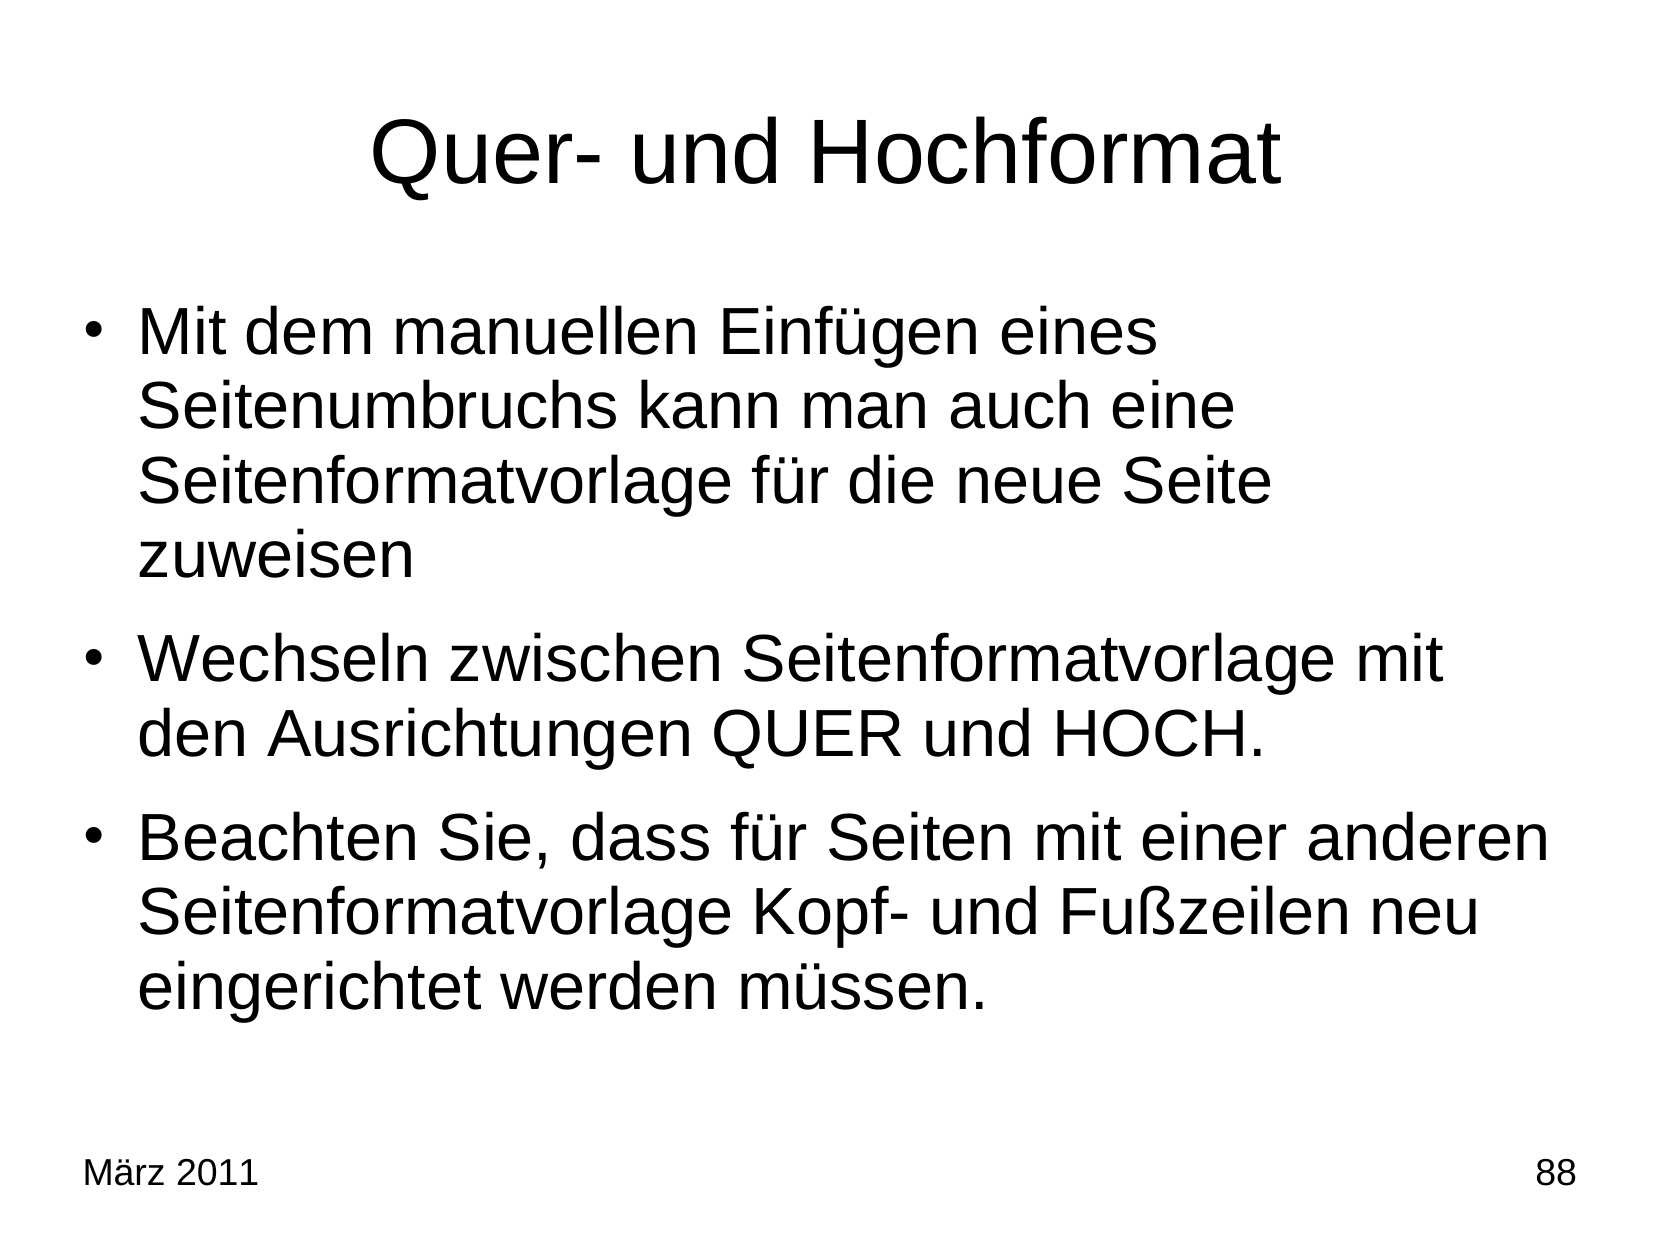

# Quer- und Hochformat
Mit dem manuellen Einfügen eines Seitenumbruchs kann man auch eine Seitenformatvorlage für die neue Seite zuweisen
Wechseln zwischen Seitenformatvorlage mit den Ausrichtungen QUER und HOCH.
Beachten Sie, dass für Seiten mit einer anderen Seitenformatvorlage Kopf- und Fußzeilen neu eingerichtet werden müssen.
März 2011
88